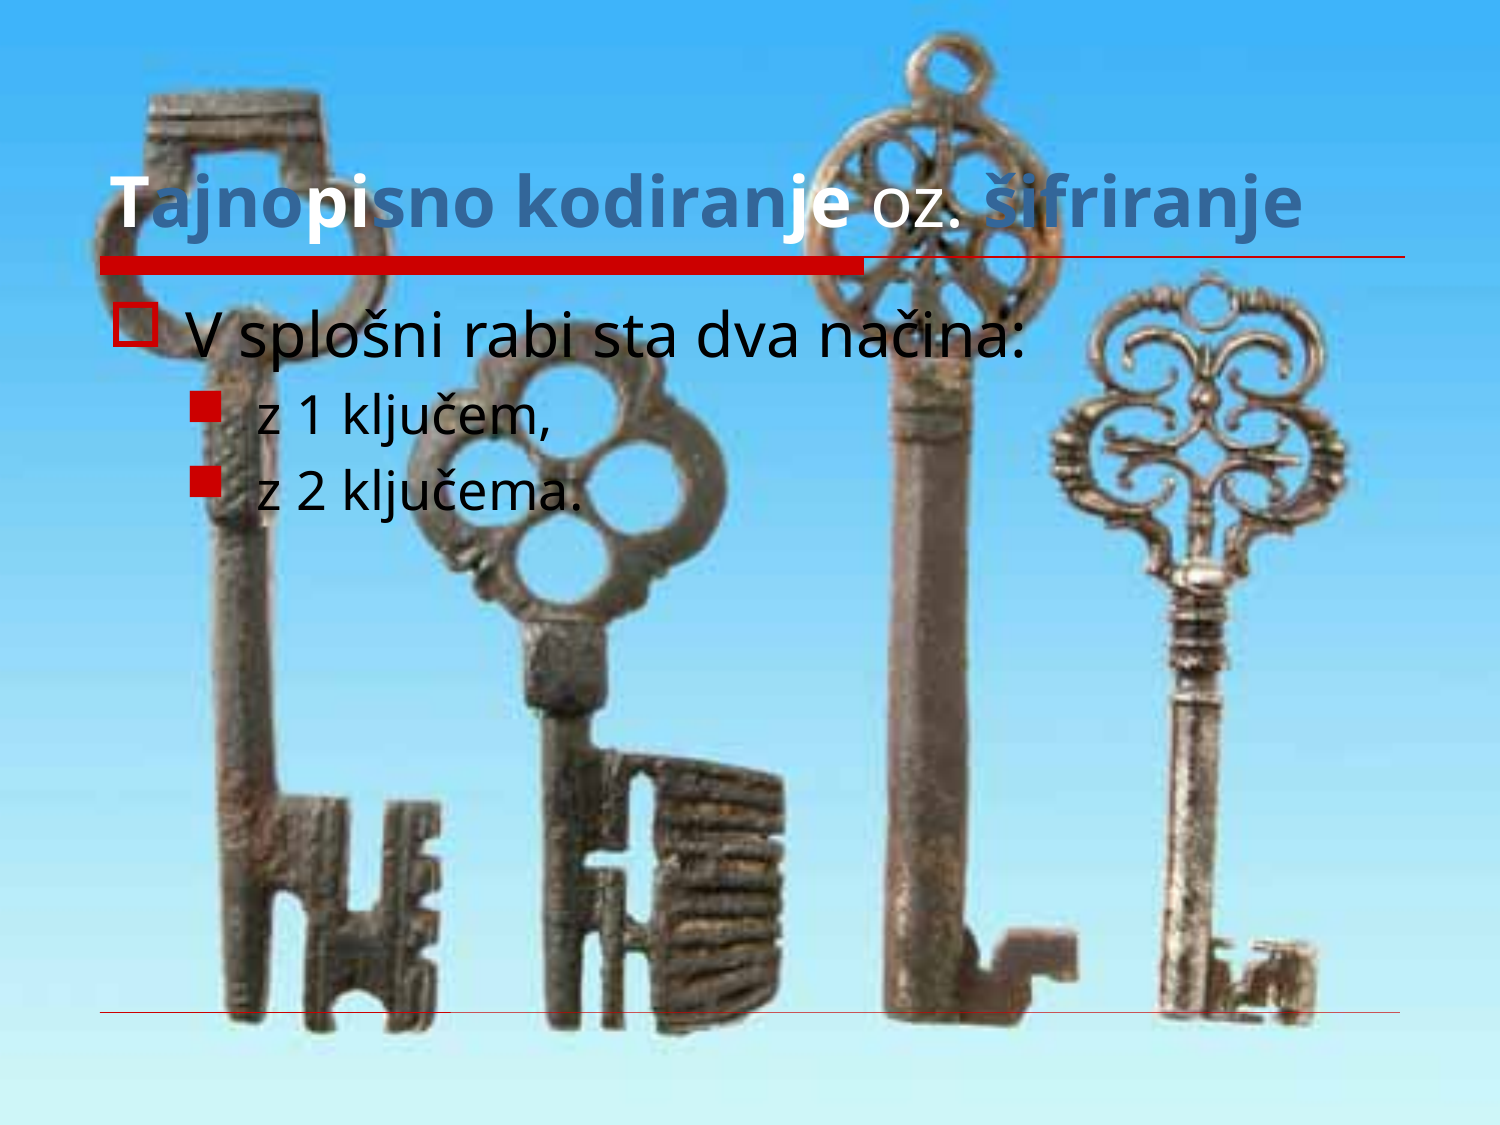

# Tajnopisno kodiranje oz. šifriranje
V splošni rabi sta dva načina:
z 1 ključem,
z 2 ključema.